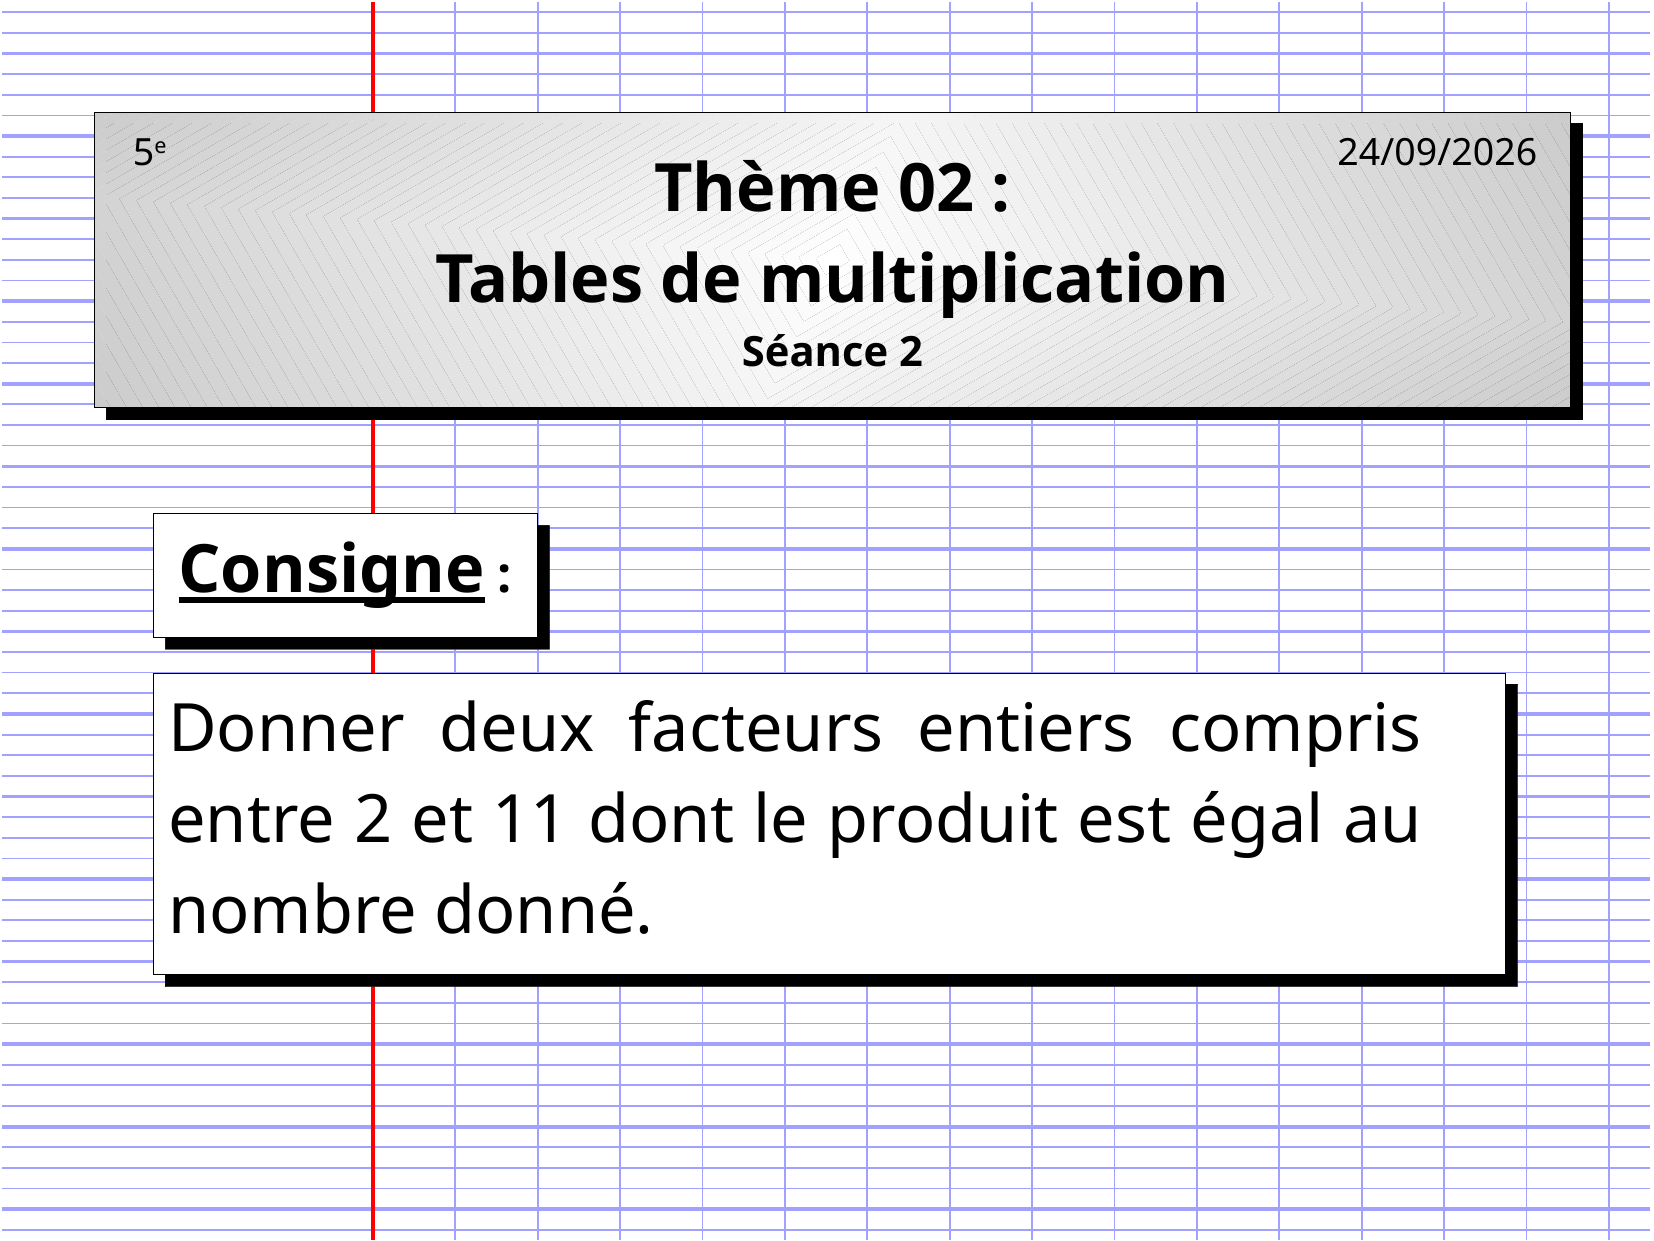

Thème 02 :
Tables de multiplication
Séance 2
5e
Consigne :
Donner deux facteurs entiers compris entre 2 et 11 dont le produit est égal au nombre donné.